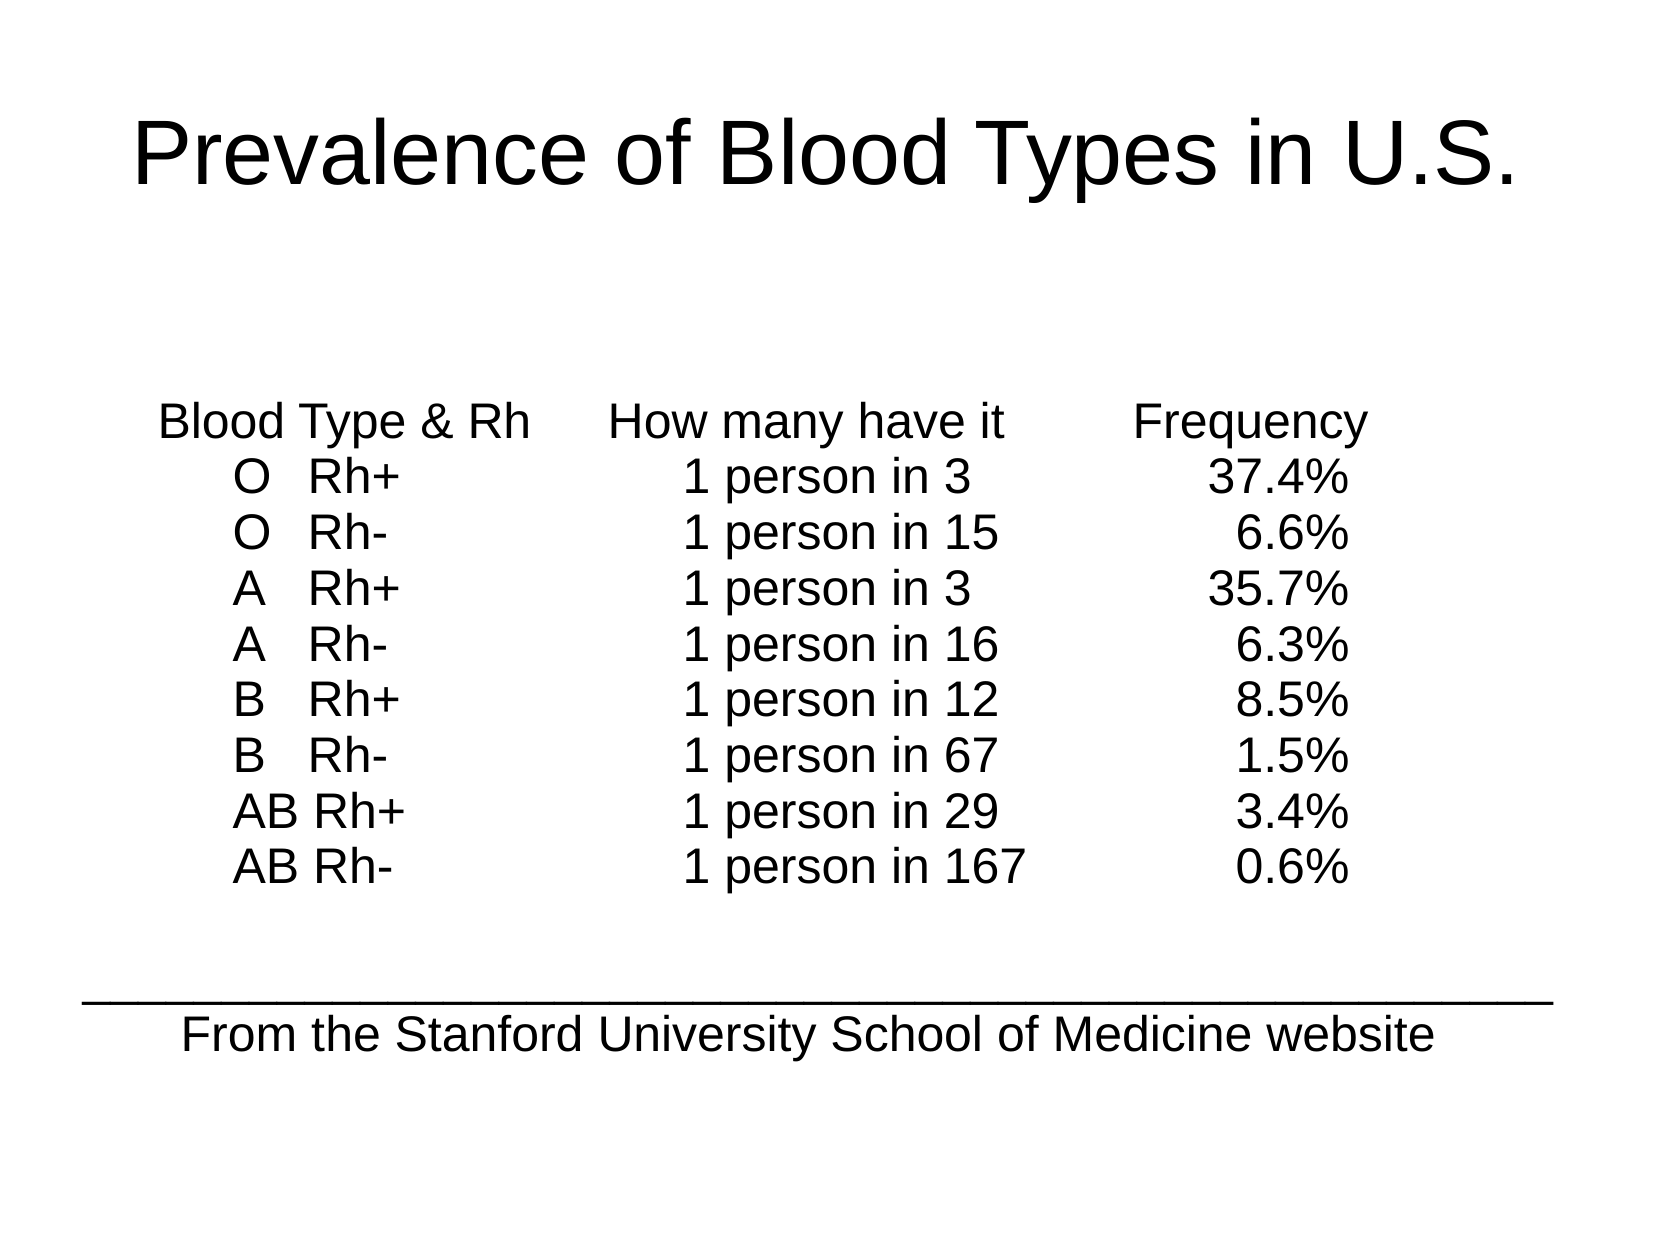

# Prevalence of Blood Types in U.S.
	Blood Type & Rh		How many have it		Frequency
		O	Rh+				1 person in 3				37.4%
		O	Rh-				1 person in 15			 6.6%
		A	Rh+				1 person in 3				35.7%
		A	Rh-				1 person in 16			 6.3%
		B	Rh+				1 person in 12			 8.5%
		B	Rh-				1 person in 67			 1.5%
		AB Rh+				1 person in 29			 3.4%
		AB Rh-				1 person in 167			 0.6%
_____________________________________________________
 From the Stanford University School of Medicine website